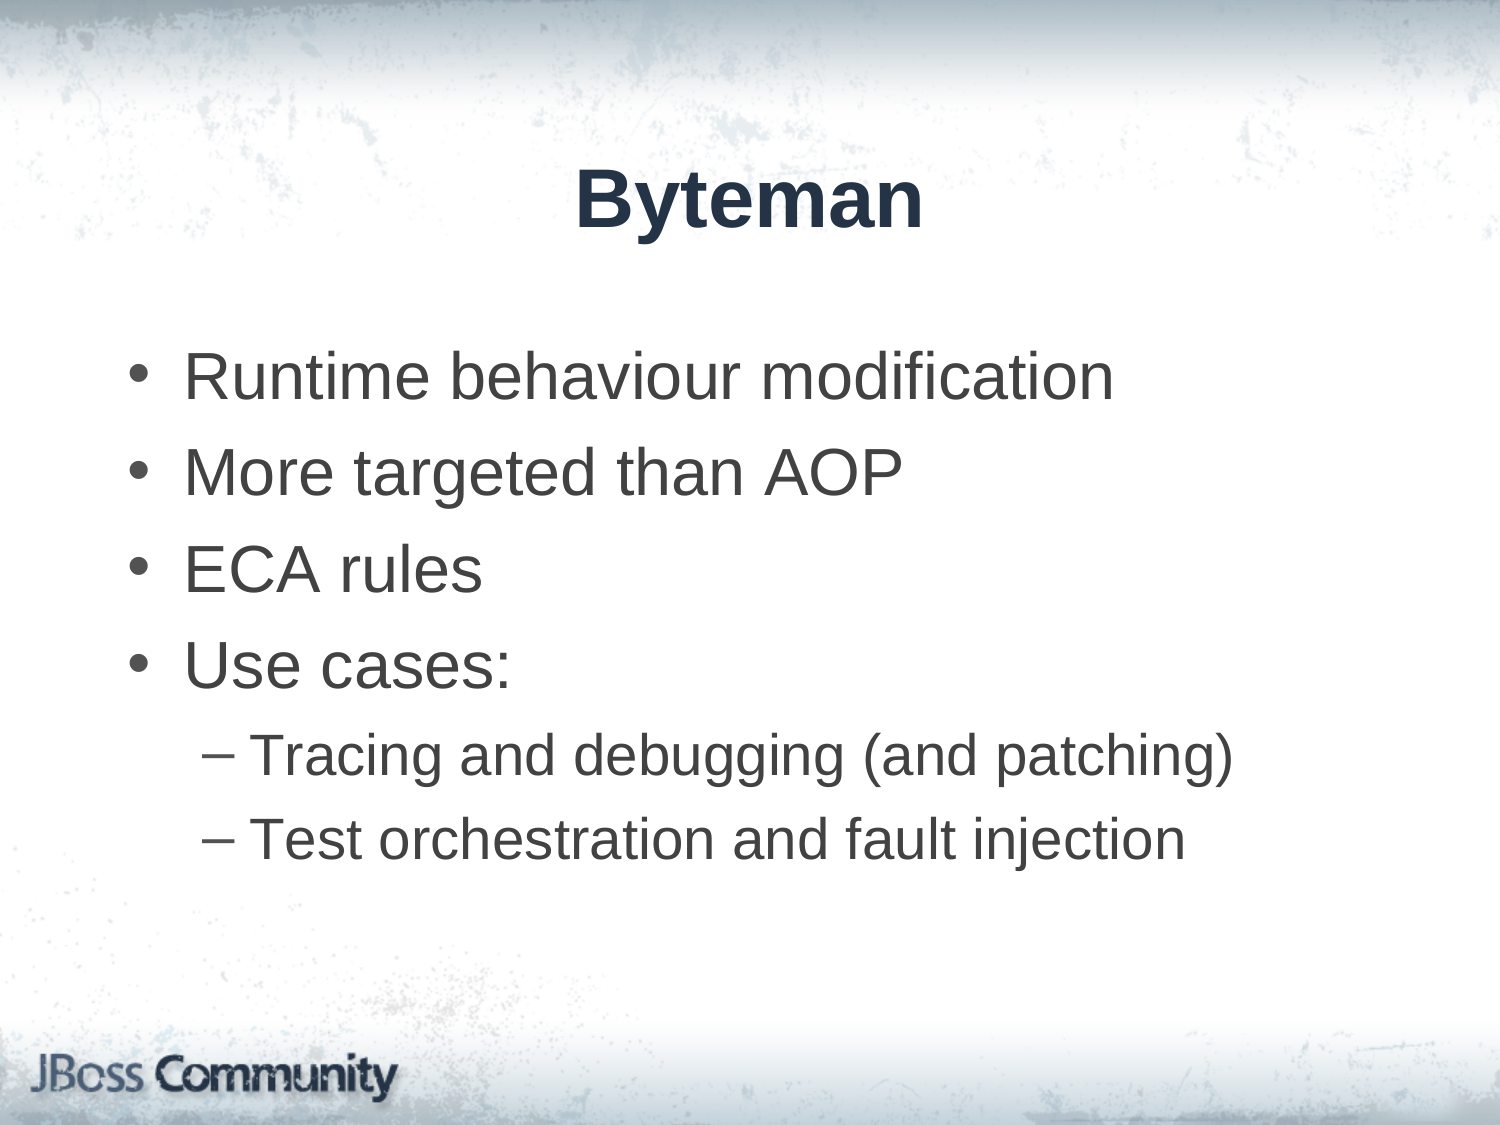

# Byteman
Runtime behaviour modification
More targeted than AOP
ECA rules
Use cases:
Tracing and debugging (and patching)
Test orchestration and fault injection